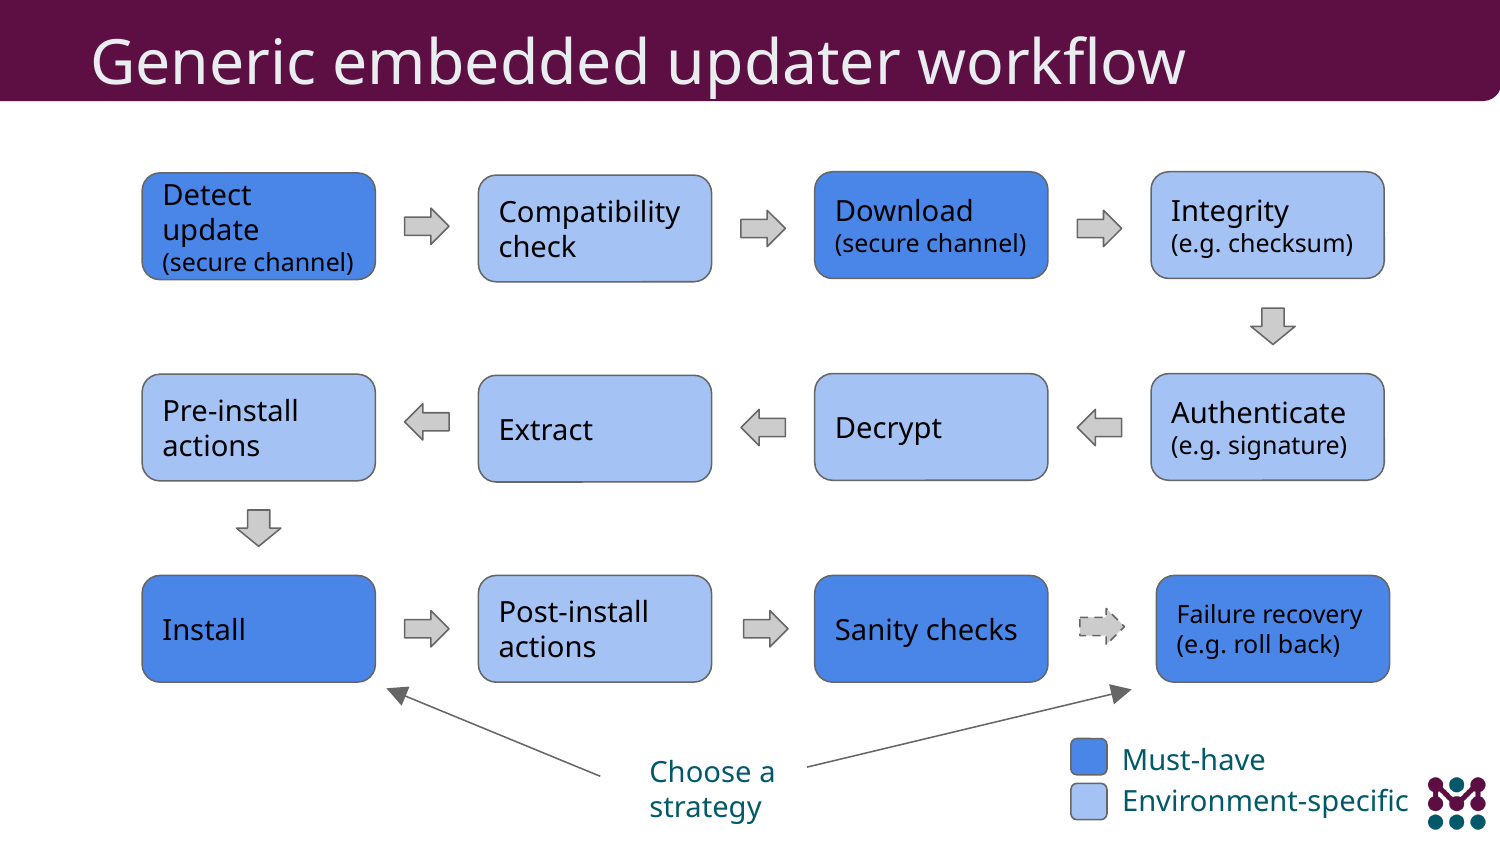

# Generic embedded updater workflow
Download
(secure channel)
Integrity
(e.g. checksum)
Detect update
(secure channel)
Compatibility check
Decrypt
Authenticate
(e.g. signature)
Pre-install actions
Extract
Install
Post-install actions
Sanity checks
Failure recovery
(e.g. roll back)
Must-have
Choose a strategy
Environment-specific